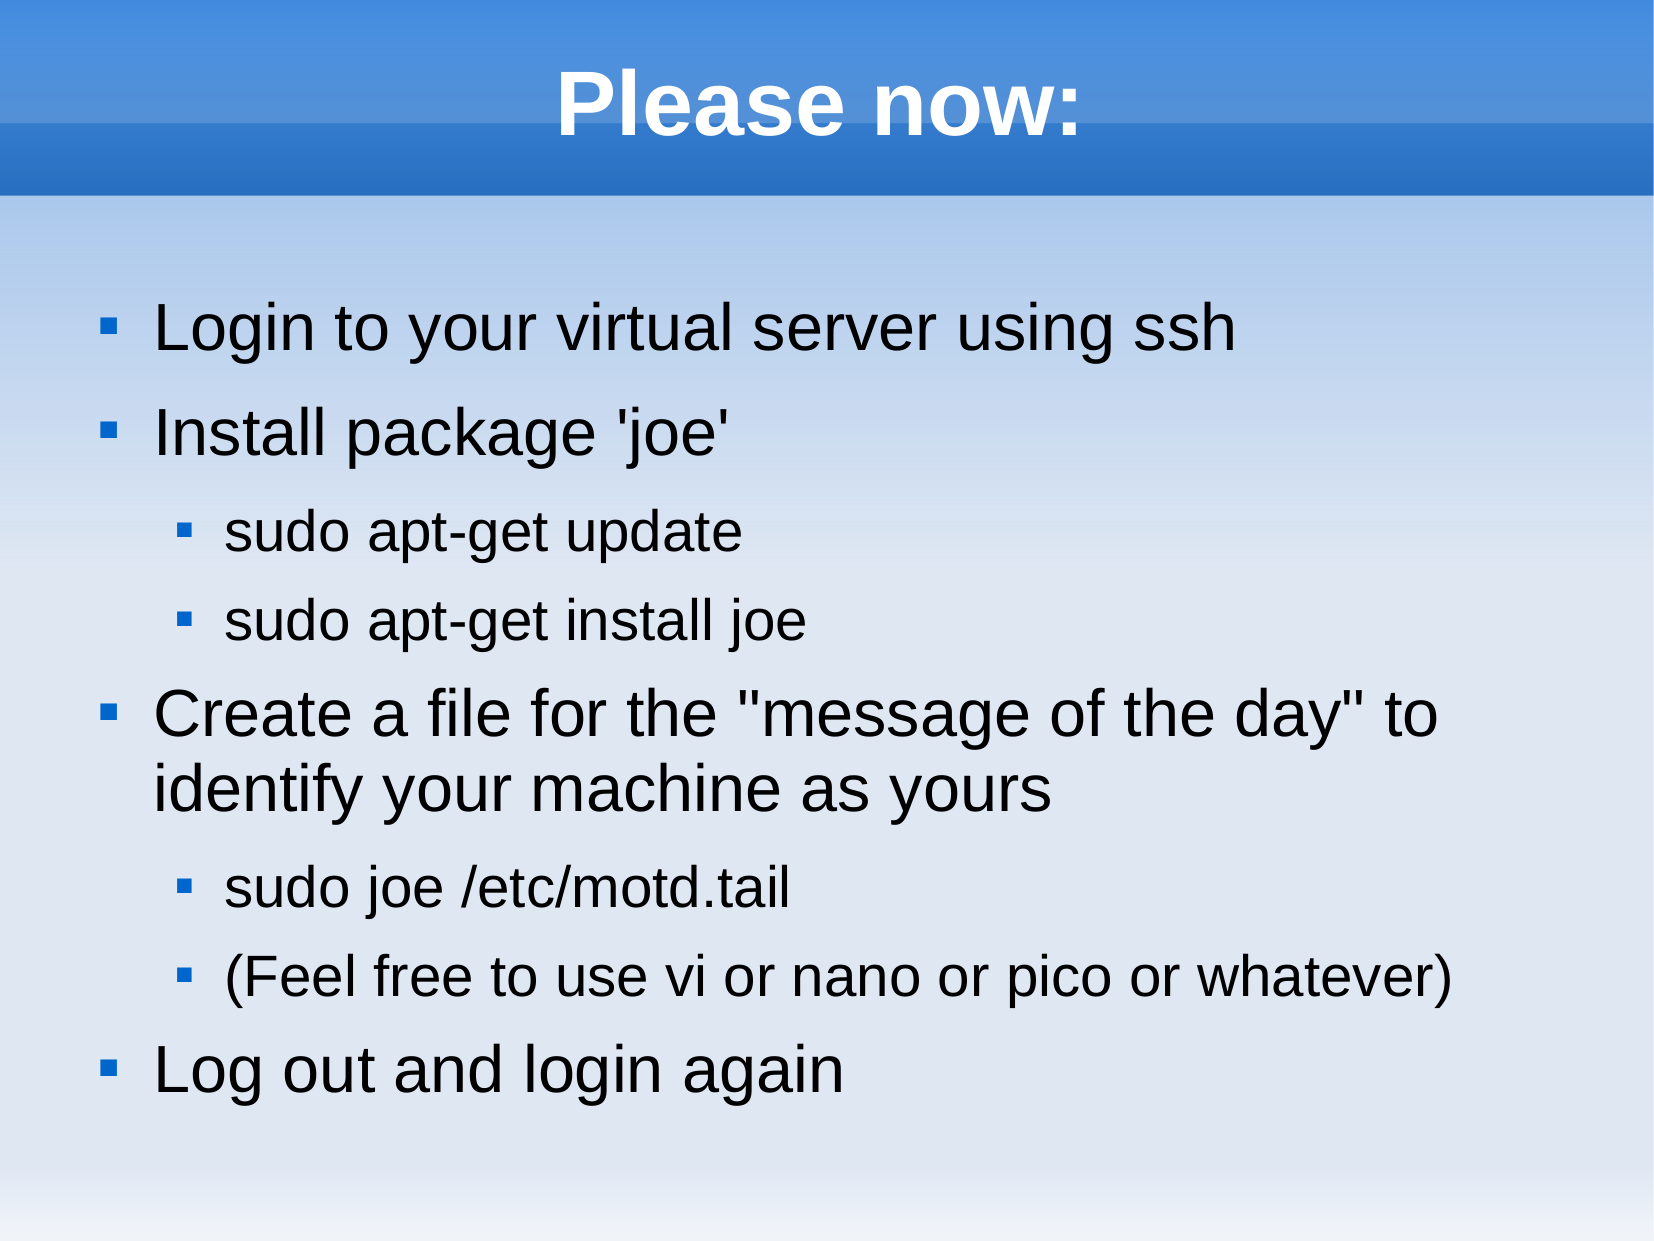

# Please now:
Login to your virtual server using ssh
Install package 'joe'
sudo apt-get update
sudo apt-get install joe
Create a file for the "message of the day" to identify your machine as yours
sudo joe /etc/motd.tail
(Feel free to use vi or nano or pico or whatever)
Log out and login again